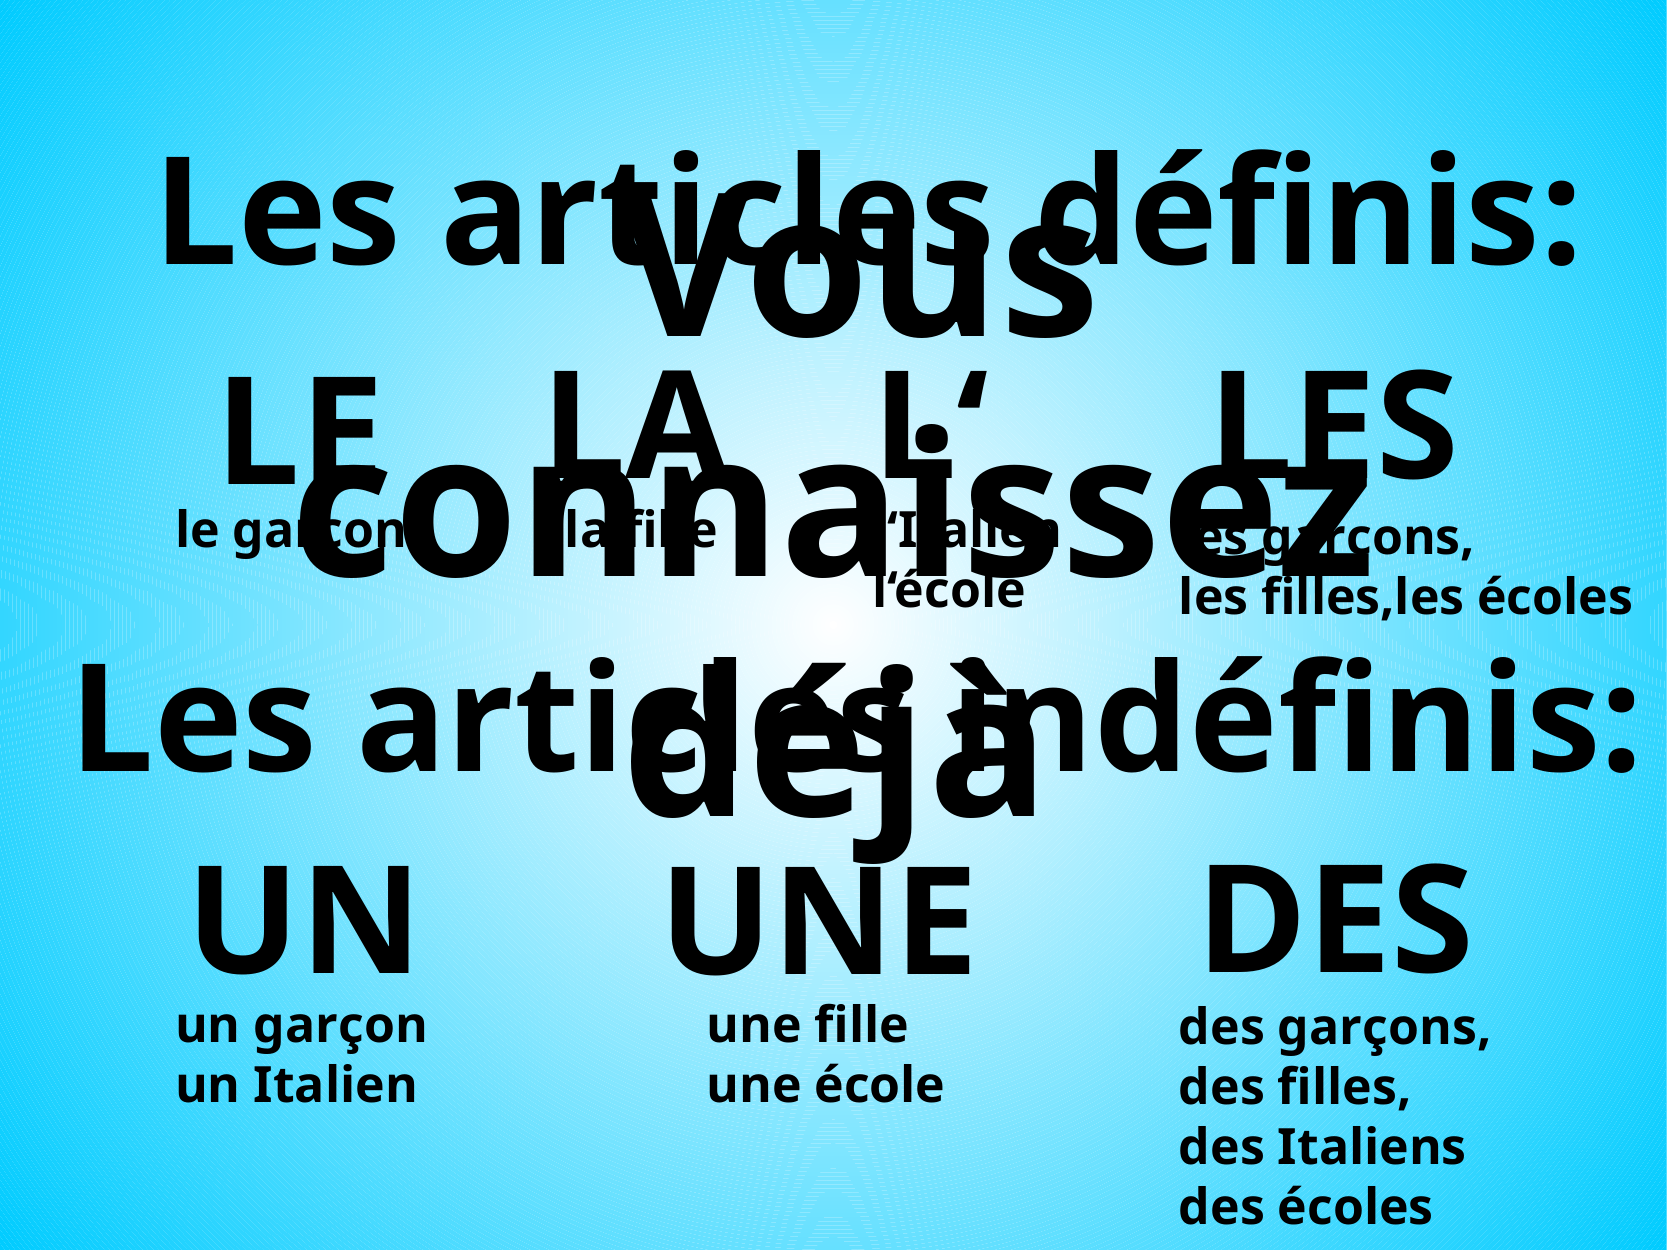

Les articles définis:
Vous connaissez
déjà
LA
L‘
LES
LE
le garçon
la fille
l‘Italien
l‘école
les garçons,
les filles,les écoles
Les articles indéfinis:
DES
UN
UNE
un garçon
un Italien
une fille
une école
des garçons,
des filles,
des Italiens
des écoles